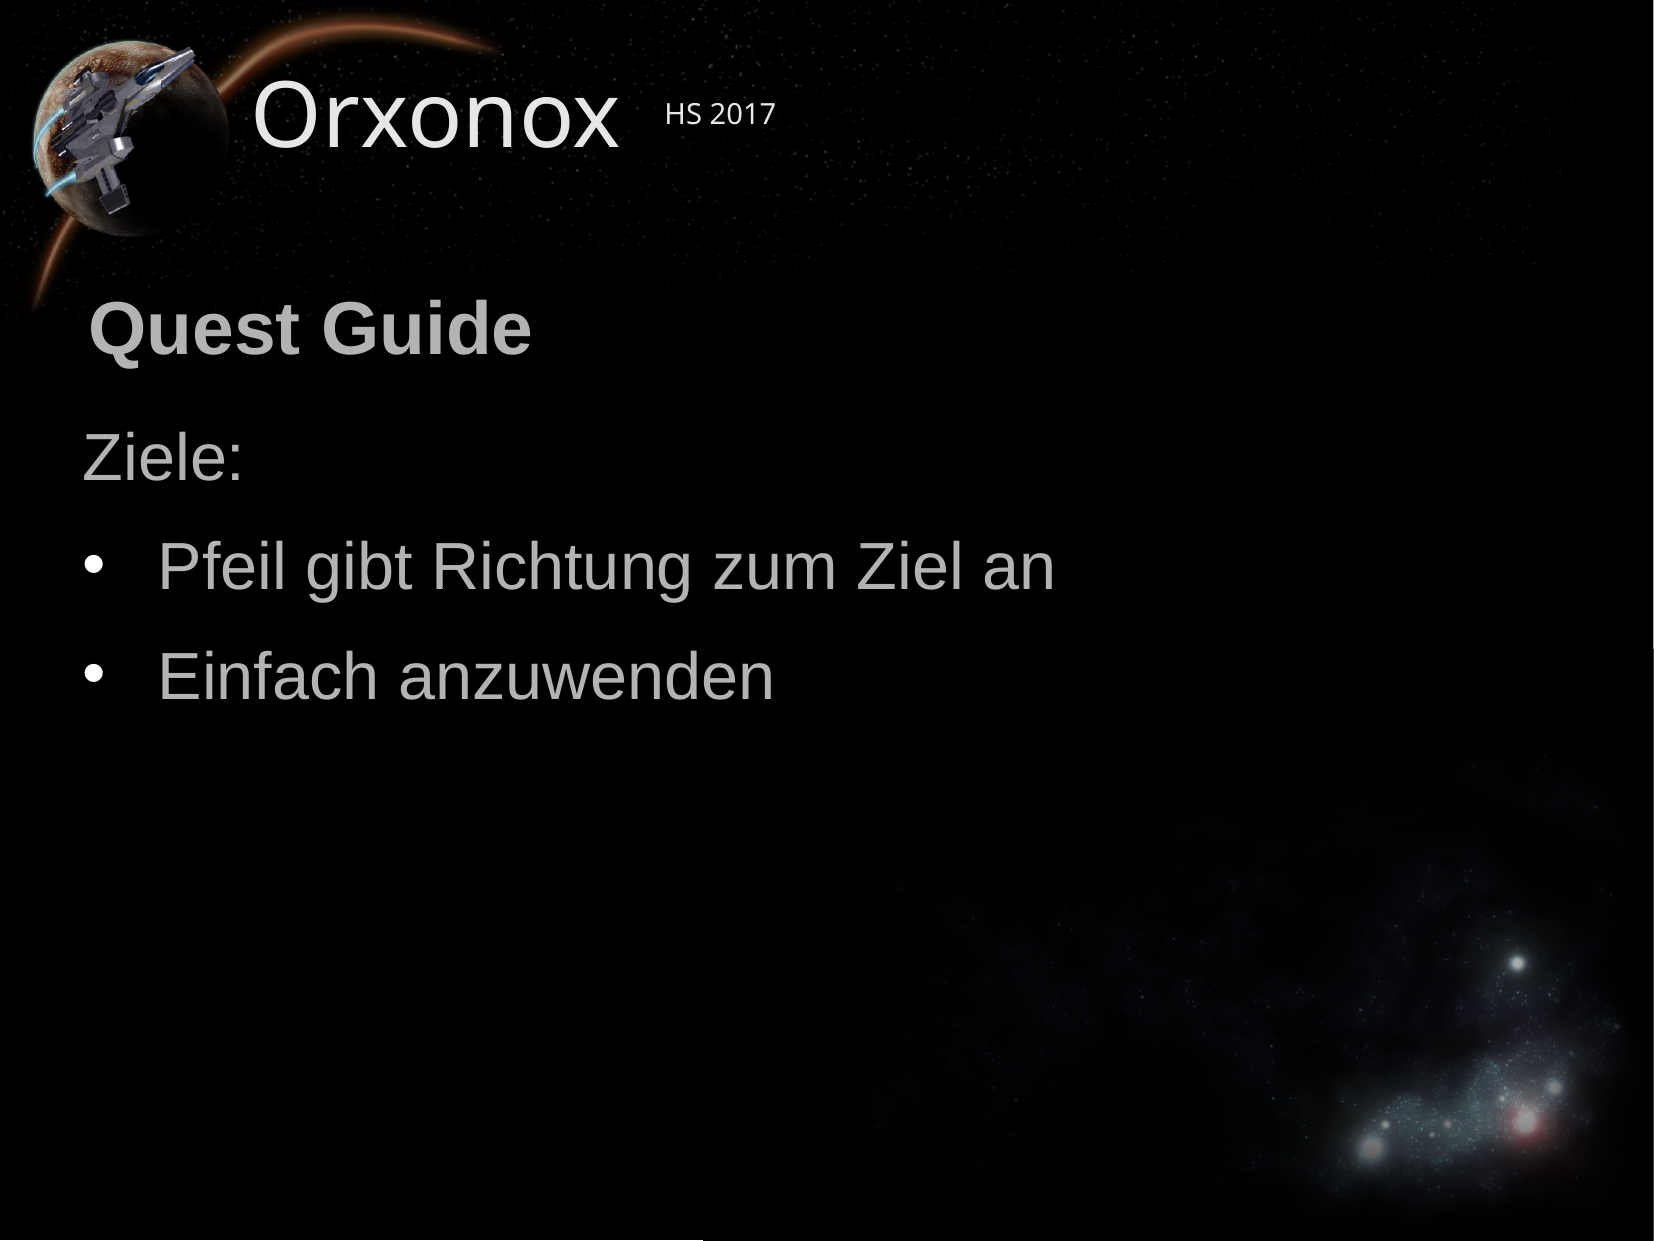

# Quest Guide
Ziele:
Pfeil gibt Richtung zum Ziel an
Einfach anzuwenden